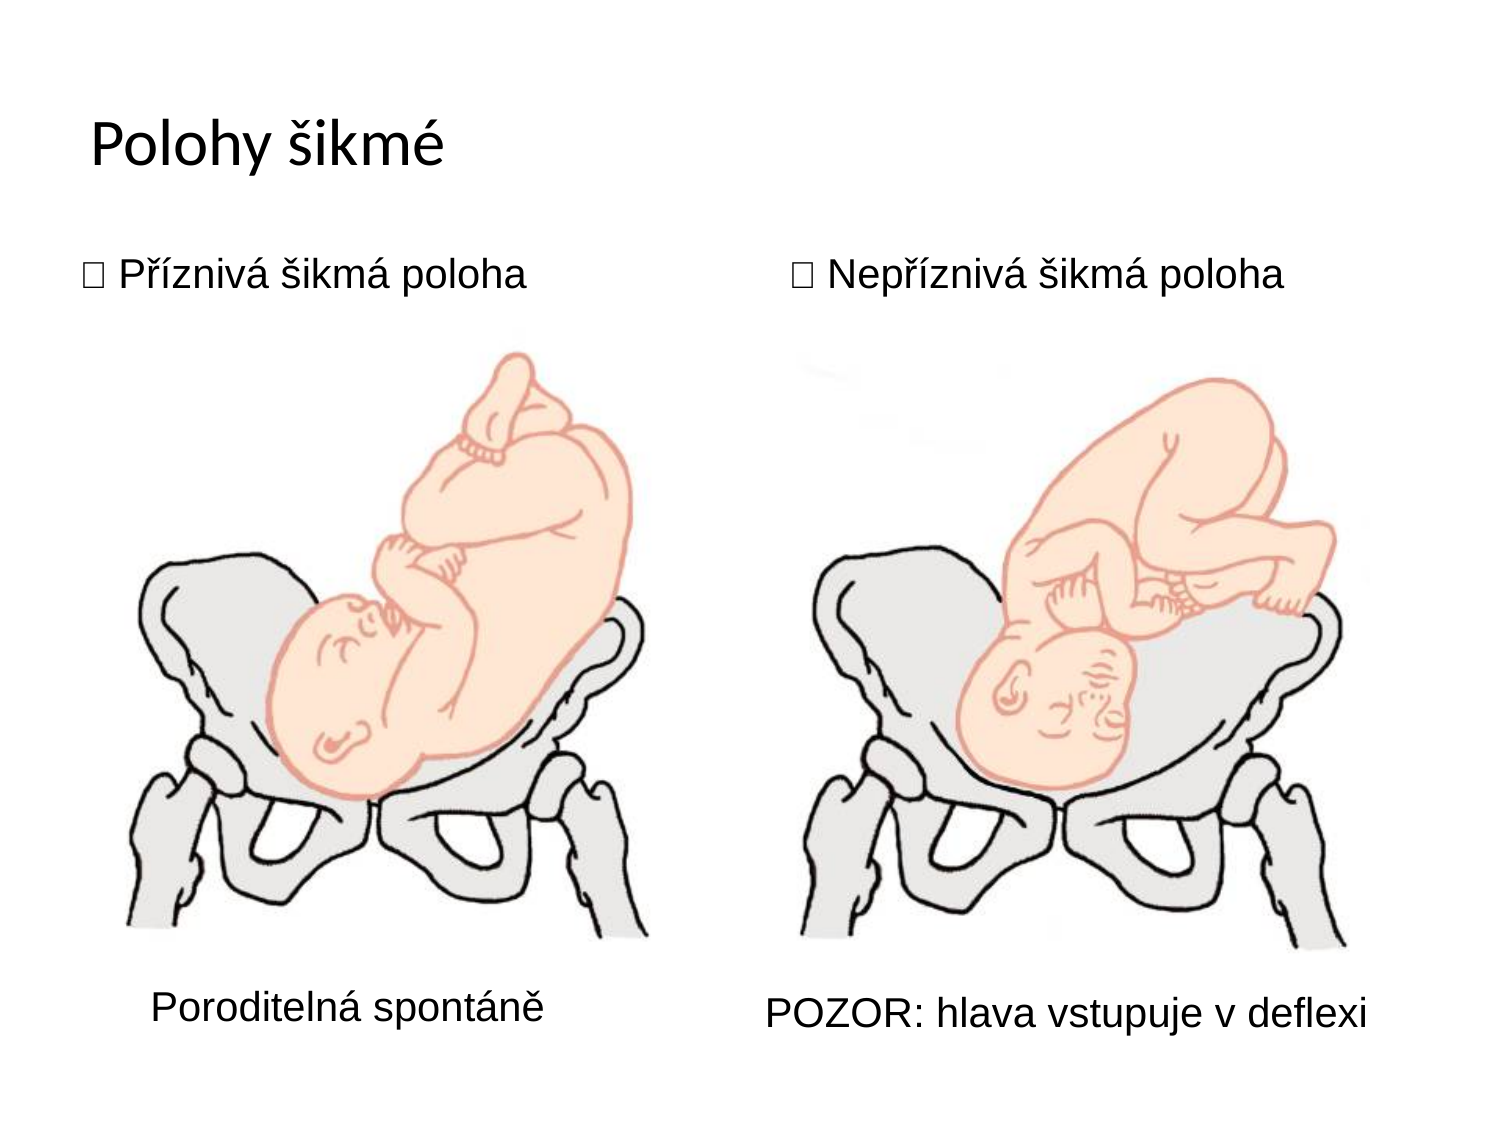

# Polohy šikmé
 Příznivá šikmá poloha
 Nepříznivá šikmá poloha
Poroditelná spontáně
POZOR: hlava vstupuje v deflexi